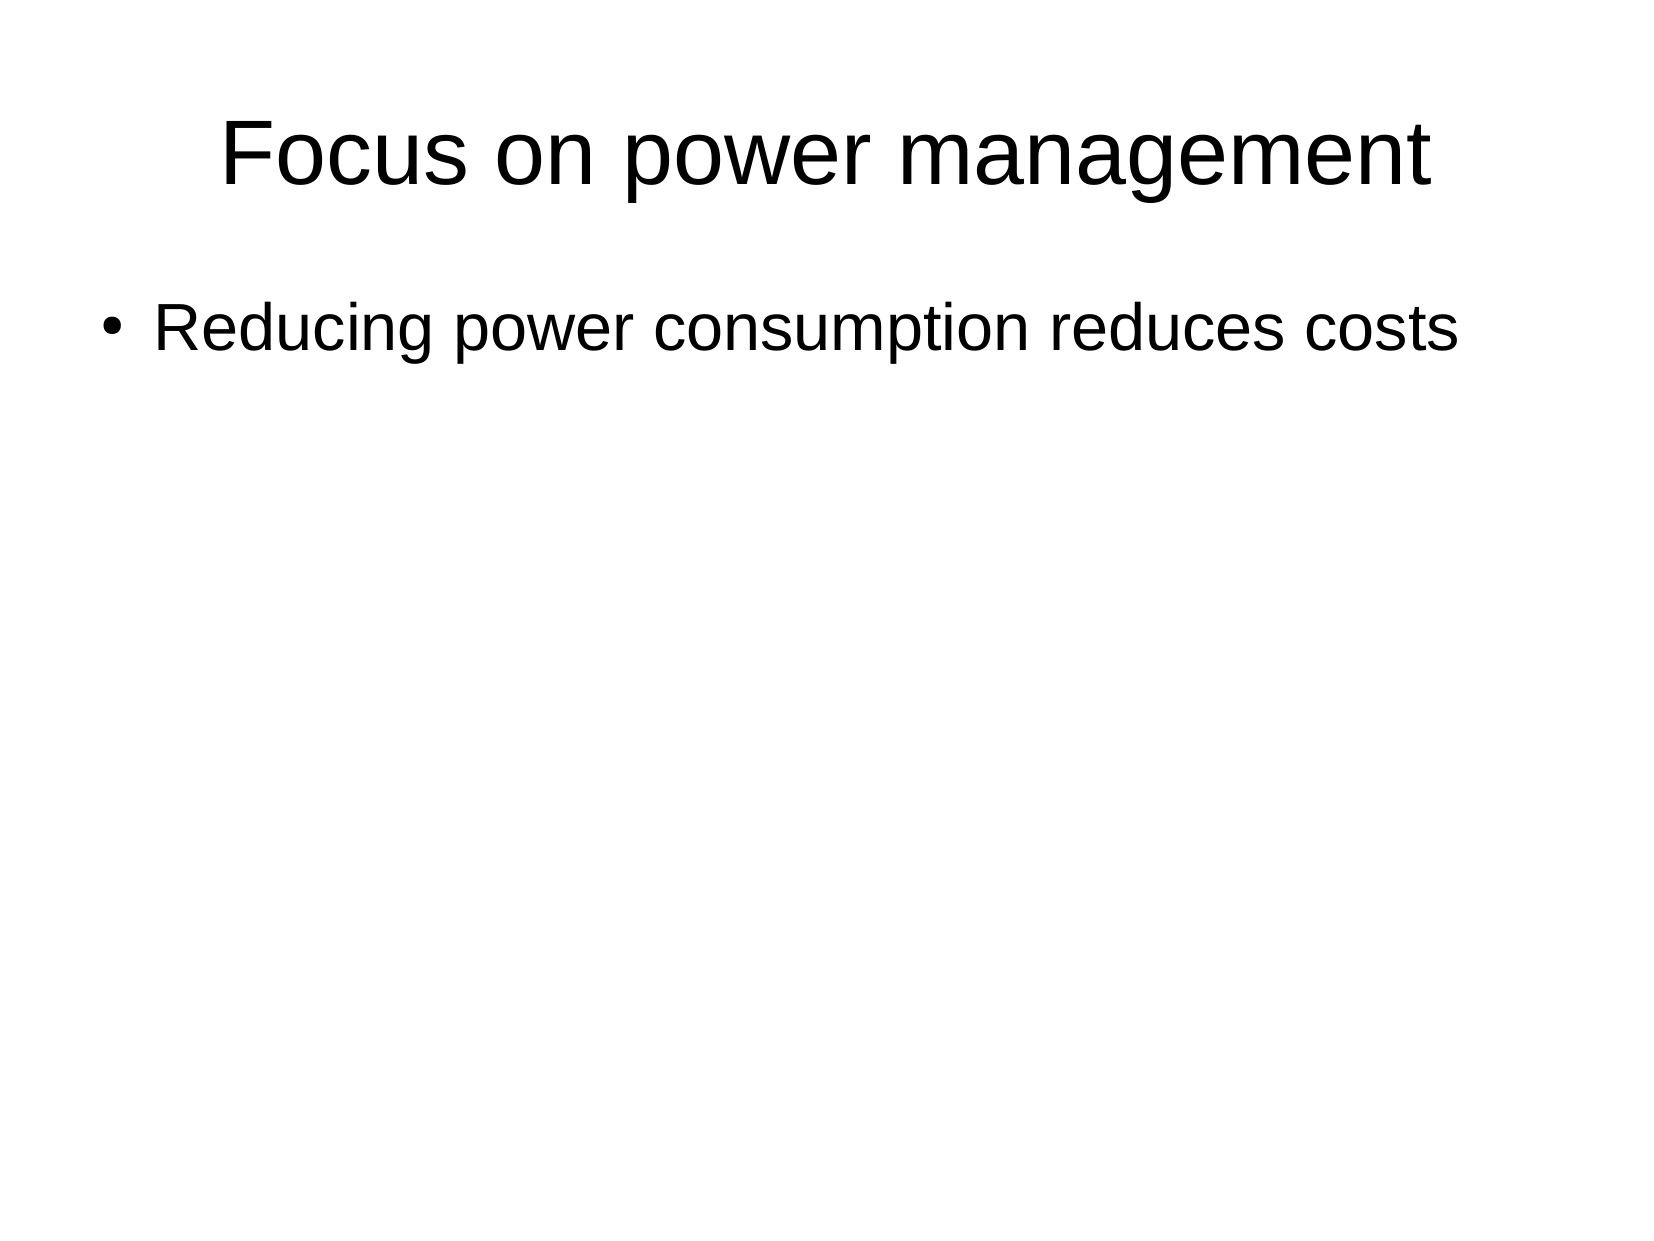

# Focus on power management
Reducing power consumption reduces costs